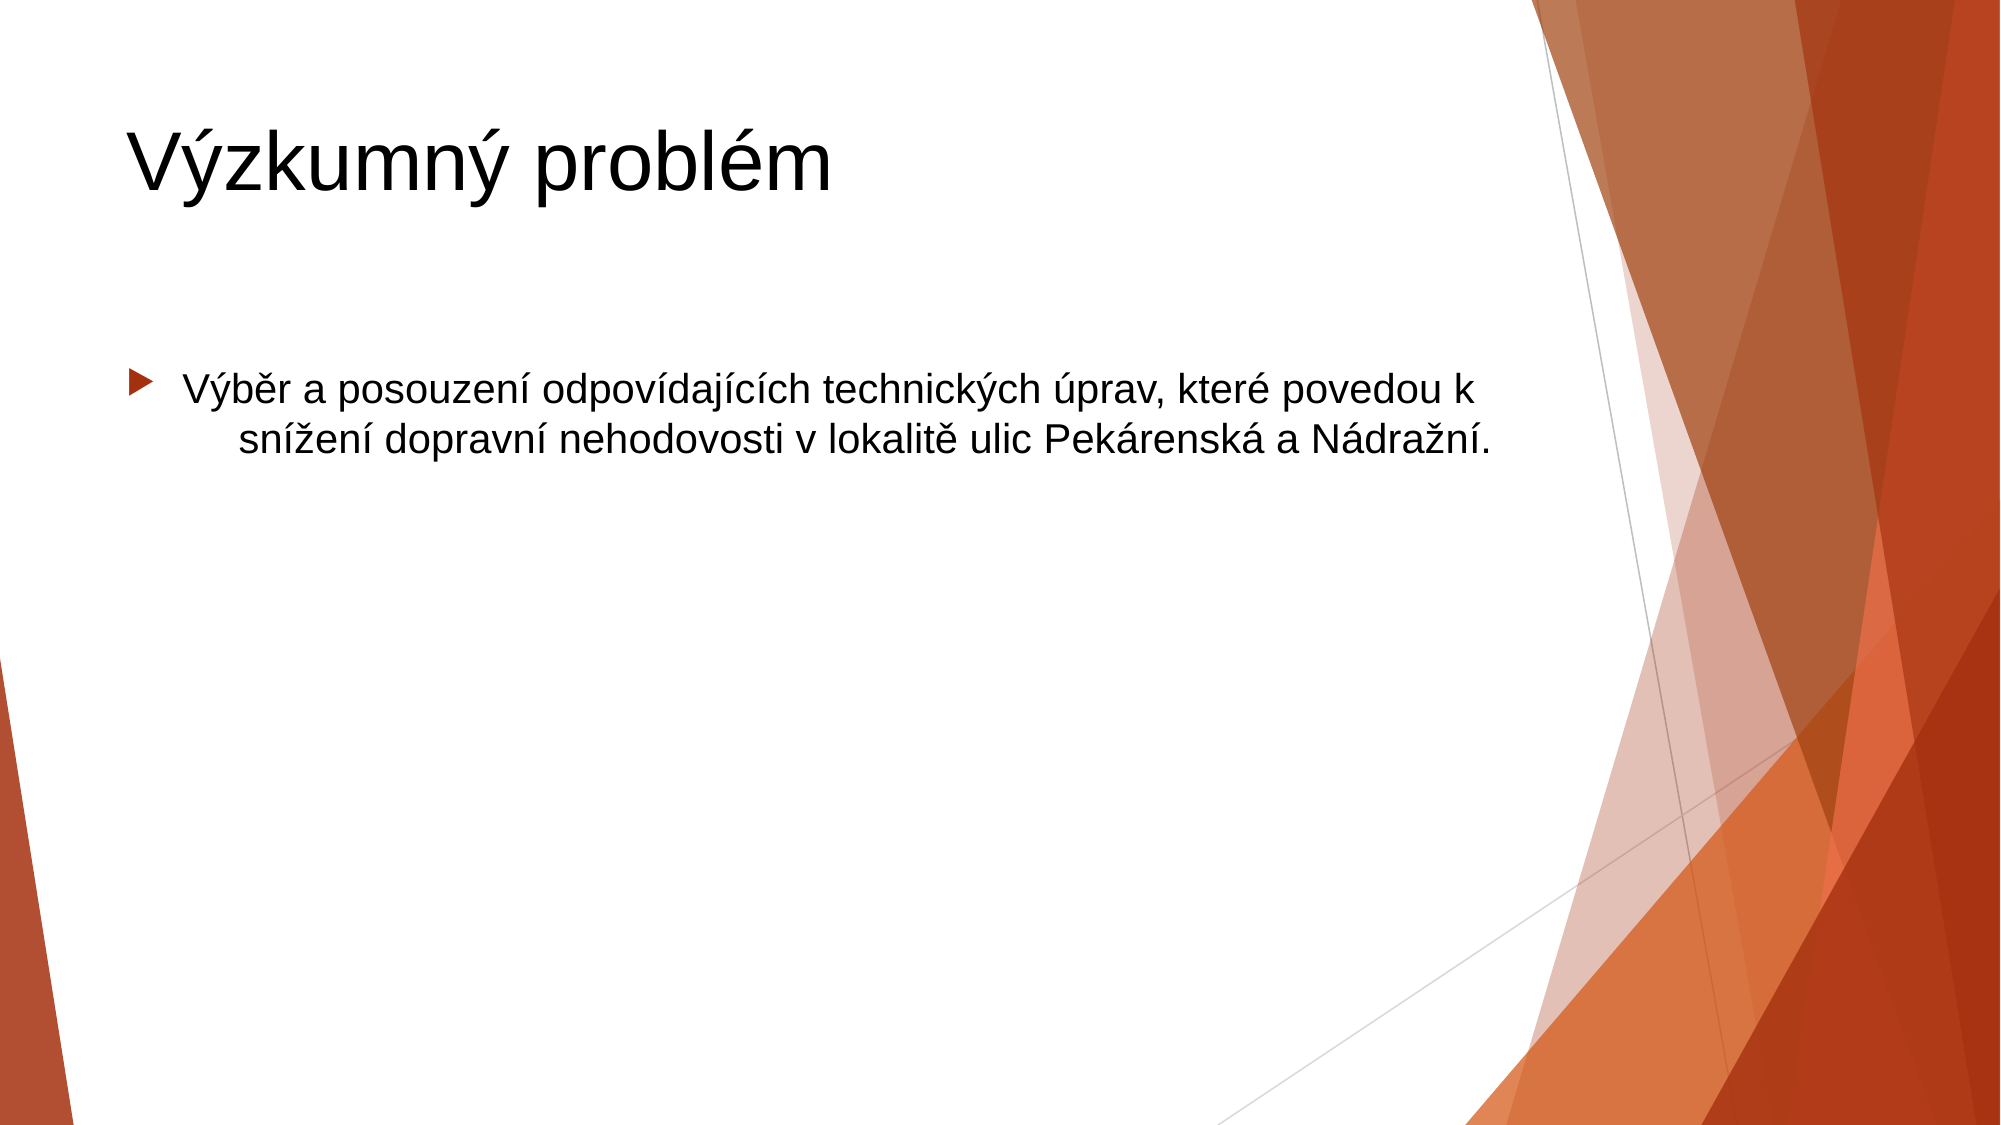

# Výzkumný problém
Výběr a posouzení odpovídajících technických úprav, které povedou k snížení dopravní nehodovosti v lokalitě ulic Pekárenská a Nádražní.